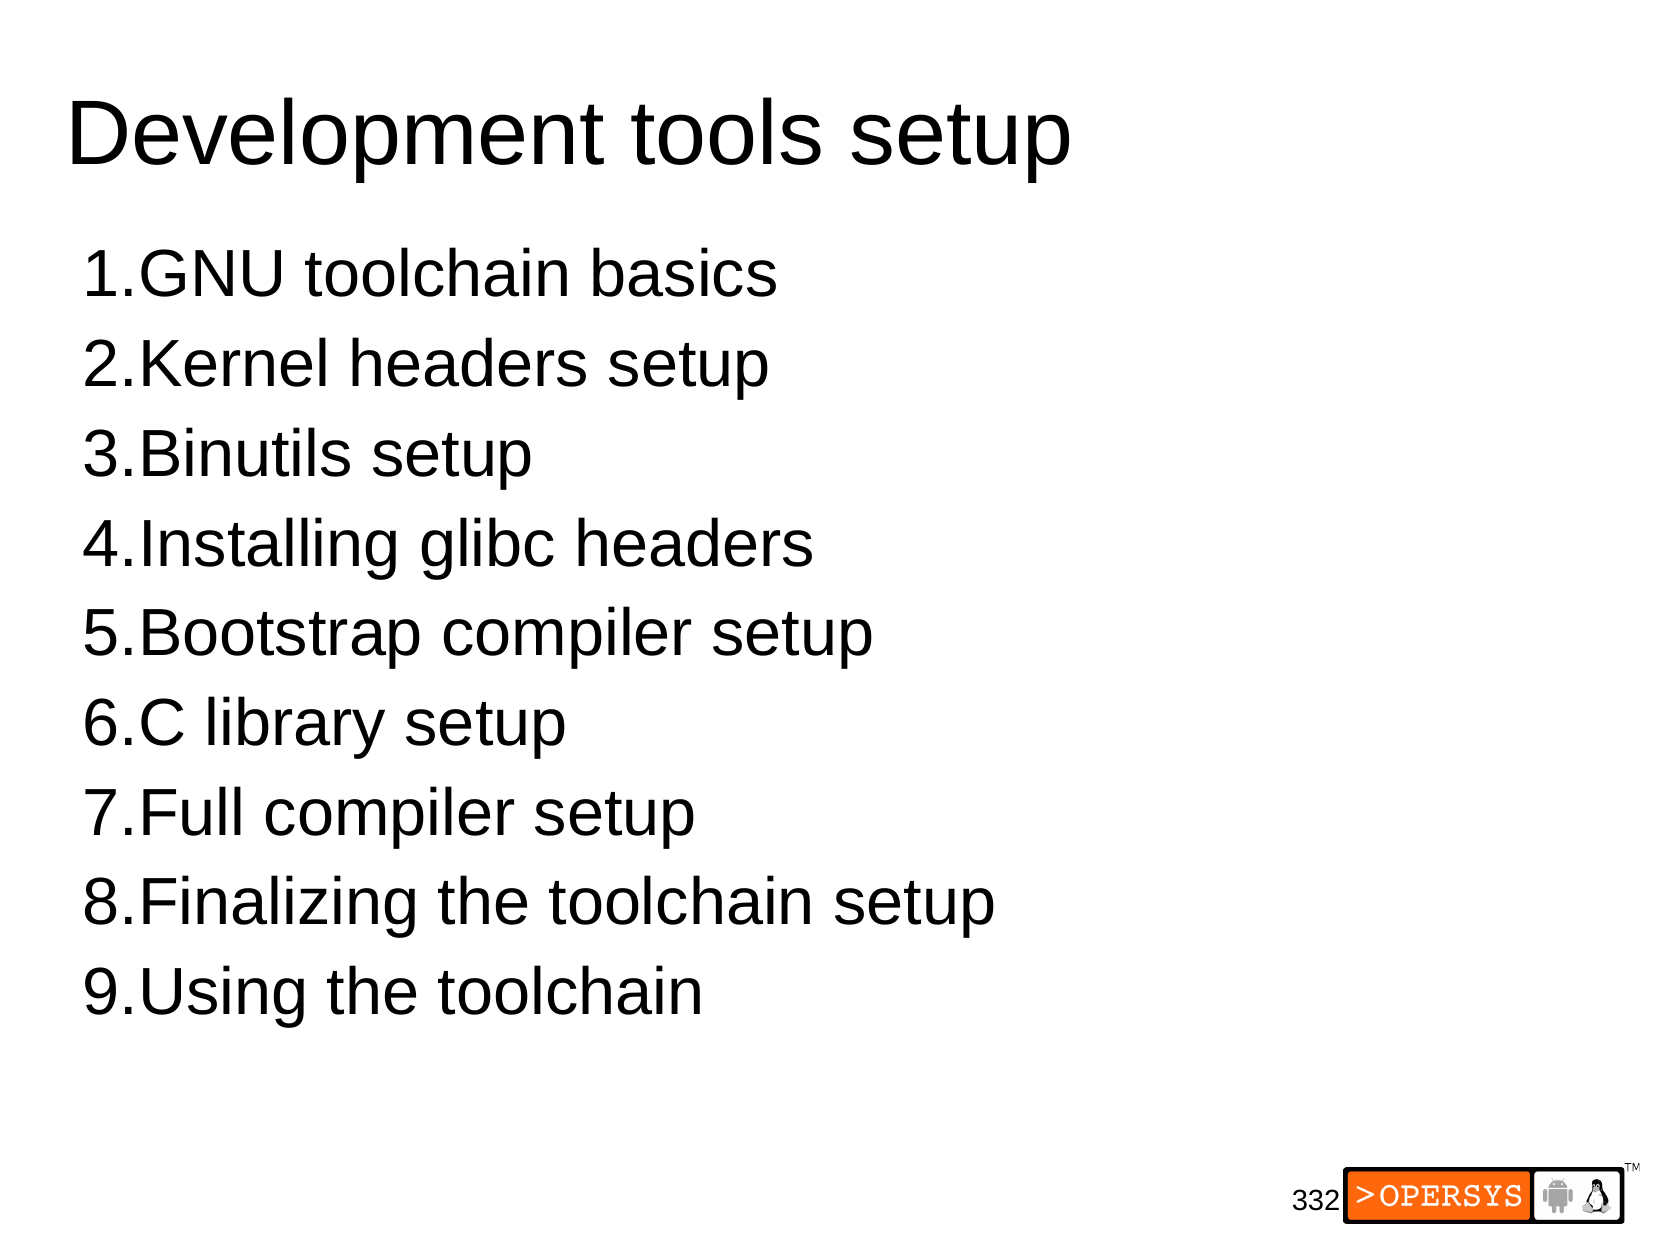

# Development tools setup
GNU toolchain basics
Kernel headers setup
Binutils setup
Installing glibc headers
Bootstrap compiler setup
C library setup
Full compiler setup
Finalizing the toolchain setup
Using the toolchain